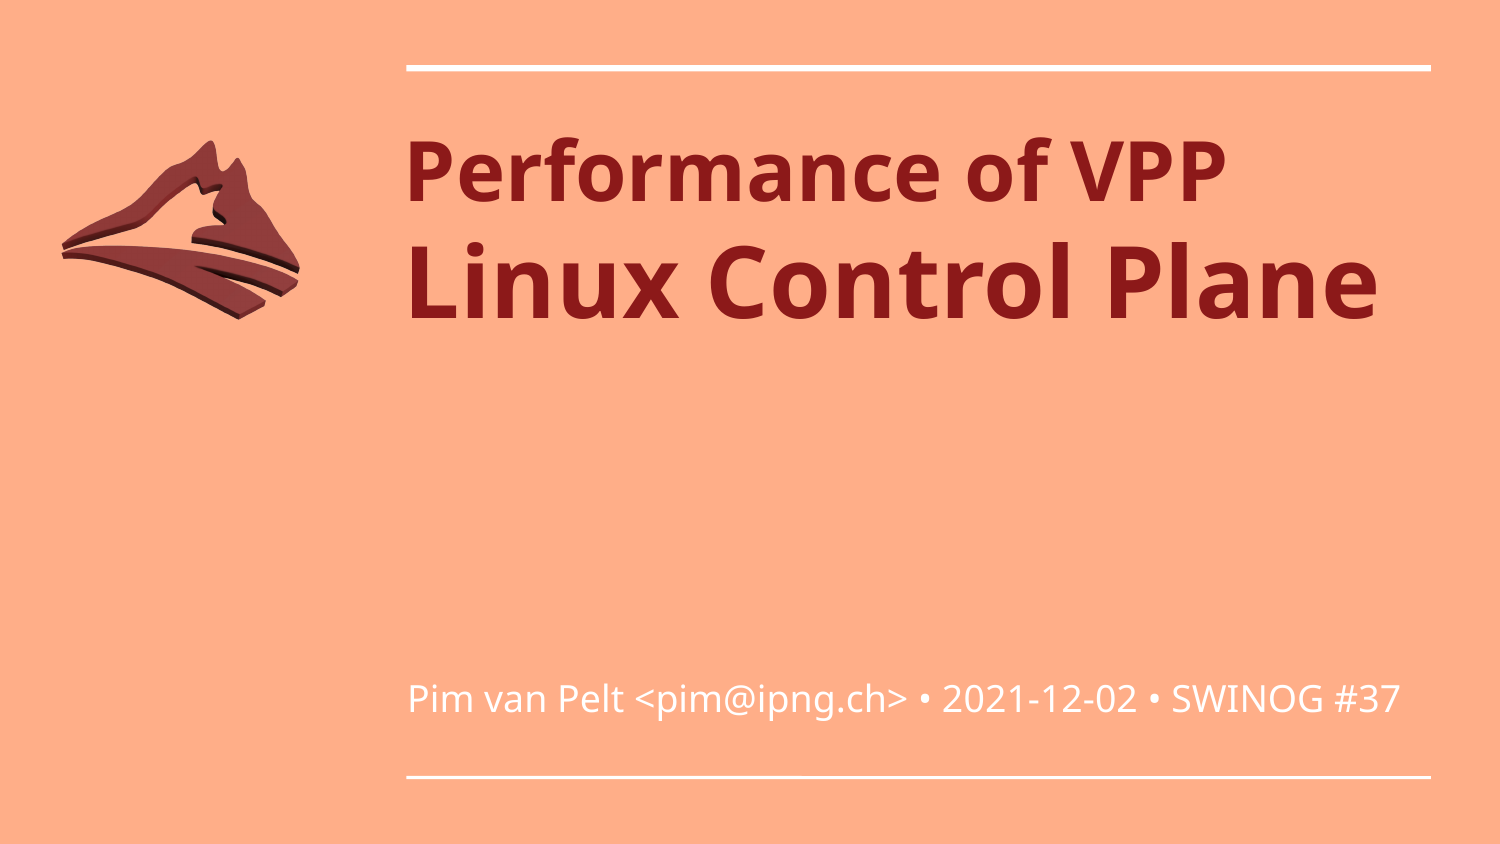

# Performance of VPP Linux Control Plane
Pim van Pelt <pim@ipng.ch> • 2021-12-02 • SWINOG #37